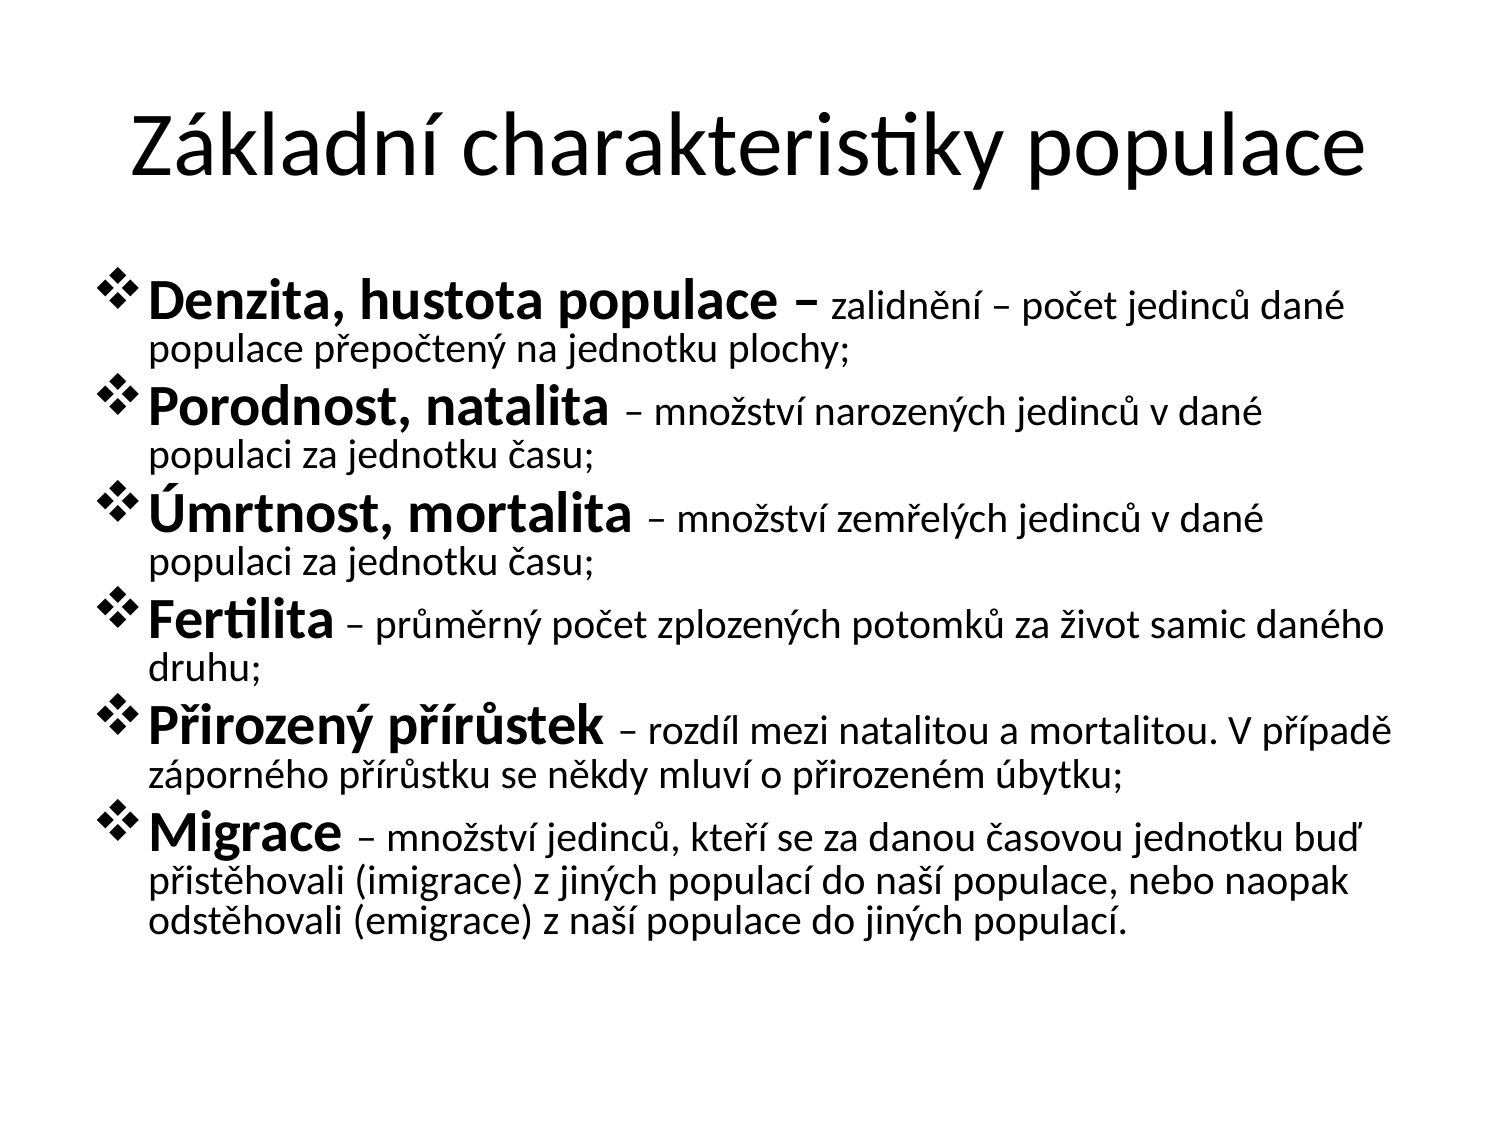

# Základní charakteristiky populace
Denzita, hustota populace – zalidnění – počet jedinců dané populace přepočtený na jednotku plochy;
Porodnost, natalita – množství narozených jedinců v dané populaci za jednotku času;
Úmrtnost, mortalita – množství zemřelých jedinců v dané populaci za jednotku času;
Fertilita – průměrný počet zplozených potomků za život samic daného druhu;
Přirozený přírůstek – rozdíl mezi natalitou a mortalitou. V případě záporného přírůstku se někdy mluví o přirozeném úbytku;
Migrace – množství jedinců, kteří se za danou časovou jednotku buď přistěhovali (imigrace) z jiných populací do naší populace, nebo naopak odstěhovali (emigrace) z naší populace do jiných populací.